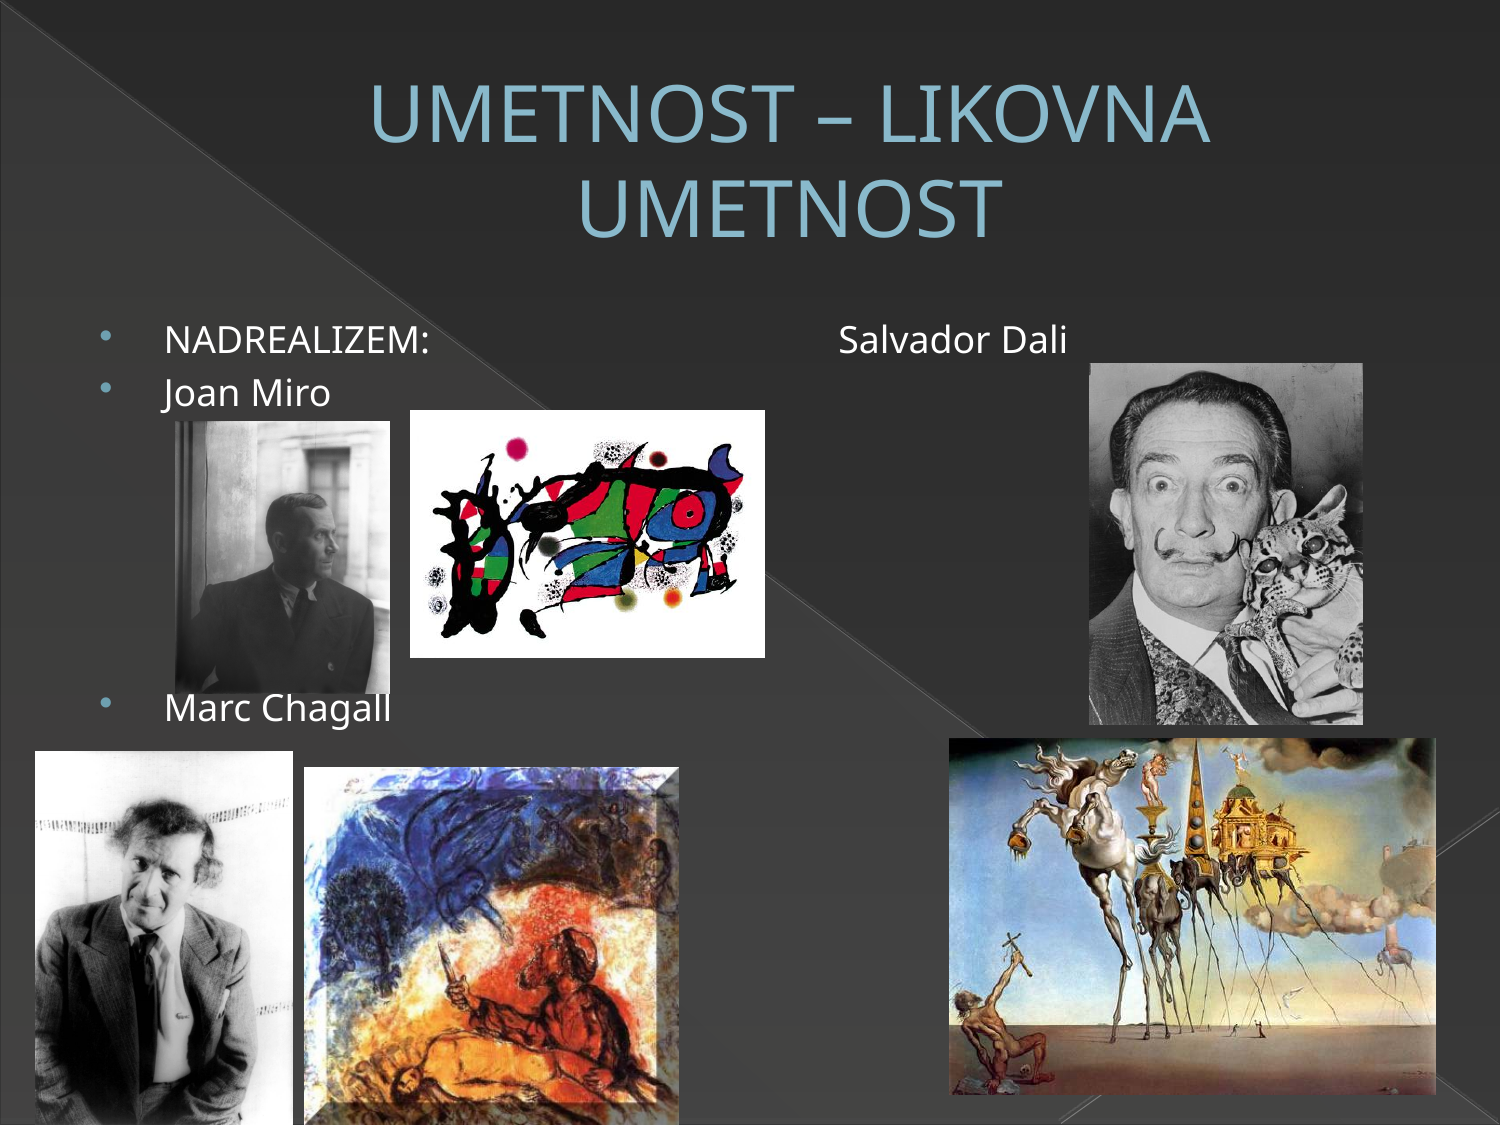

# UMETNOST – LIKOVNA UMETNOST
NADREALIZEM: Salvador Dali
Joan Miro
Marc Chagall